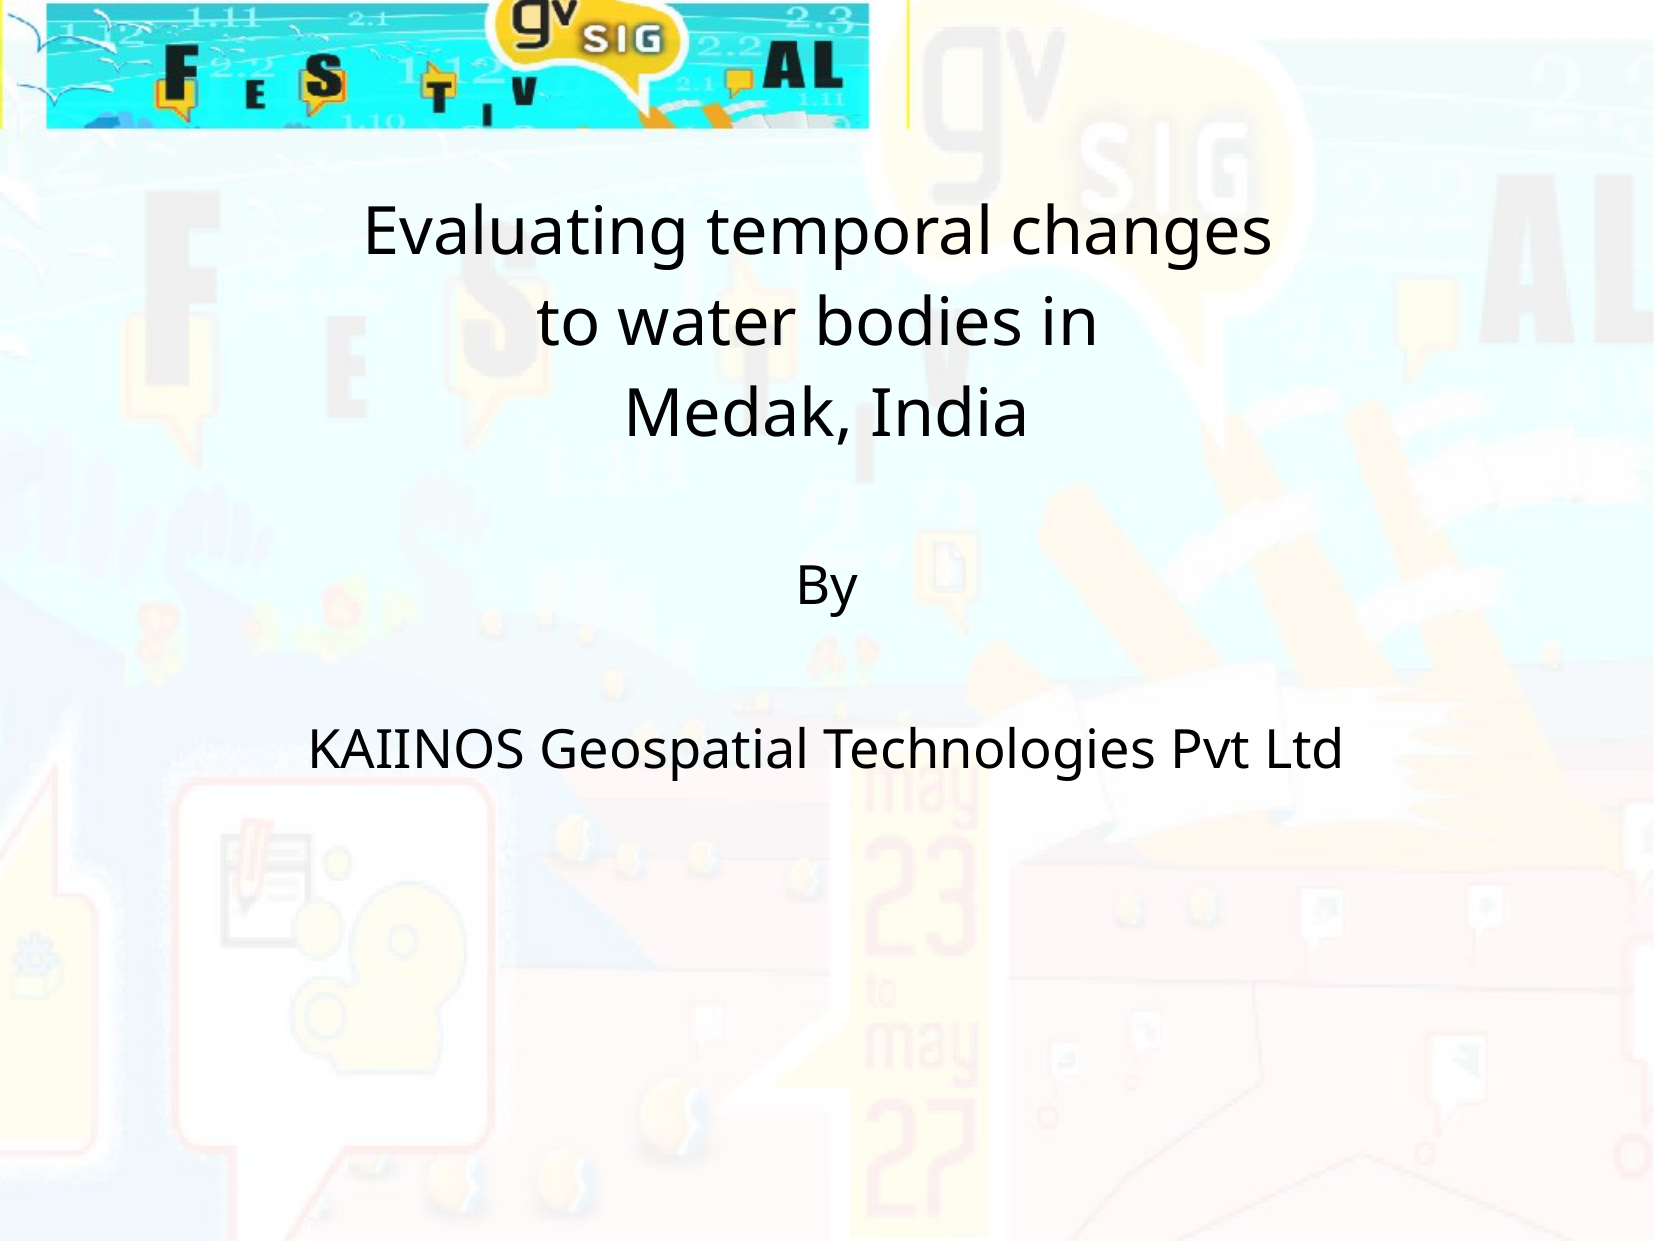

# Evaluating temporal changes
to water bodies in
Medak, India
By
KAIINOS Geospatial Technologies Pvt Ltd